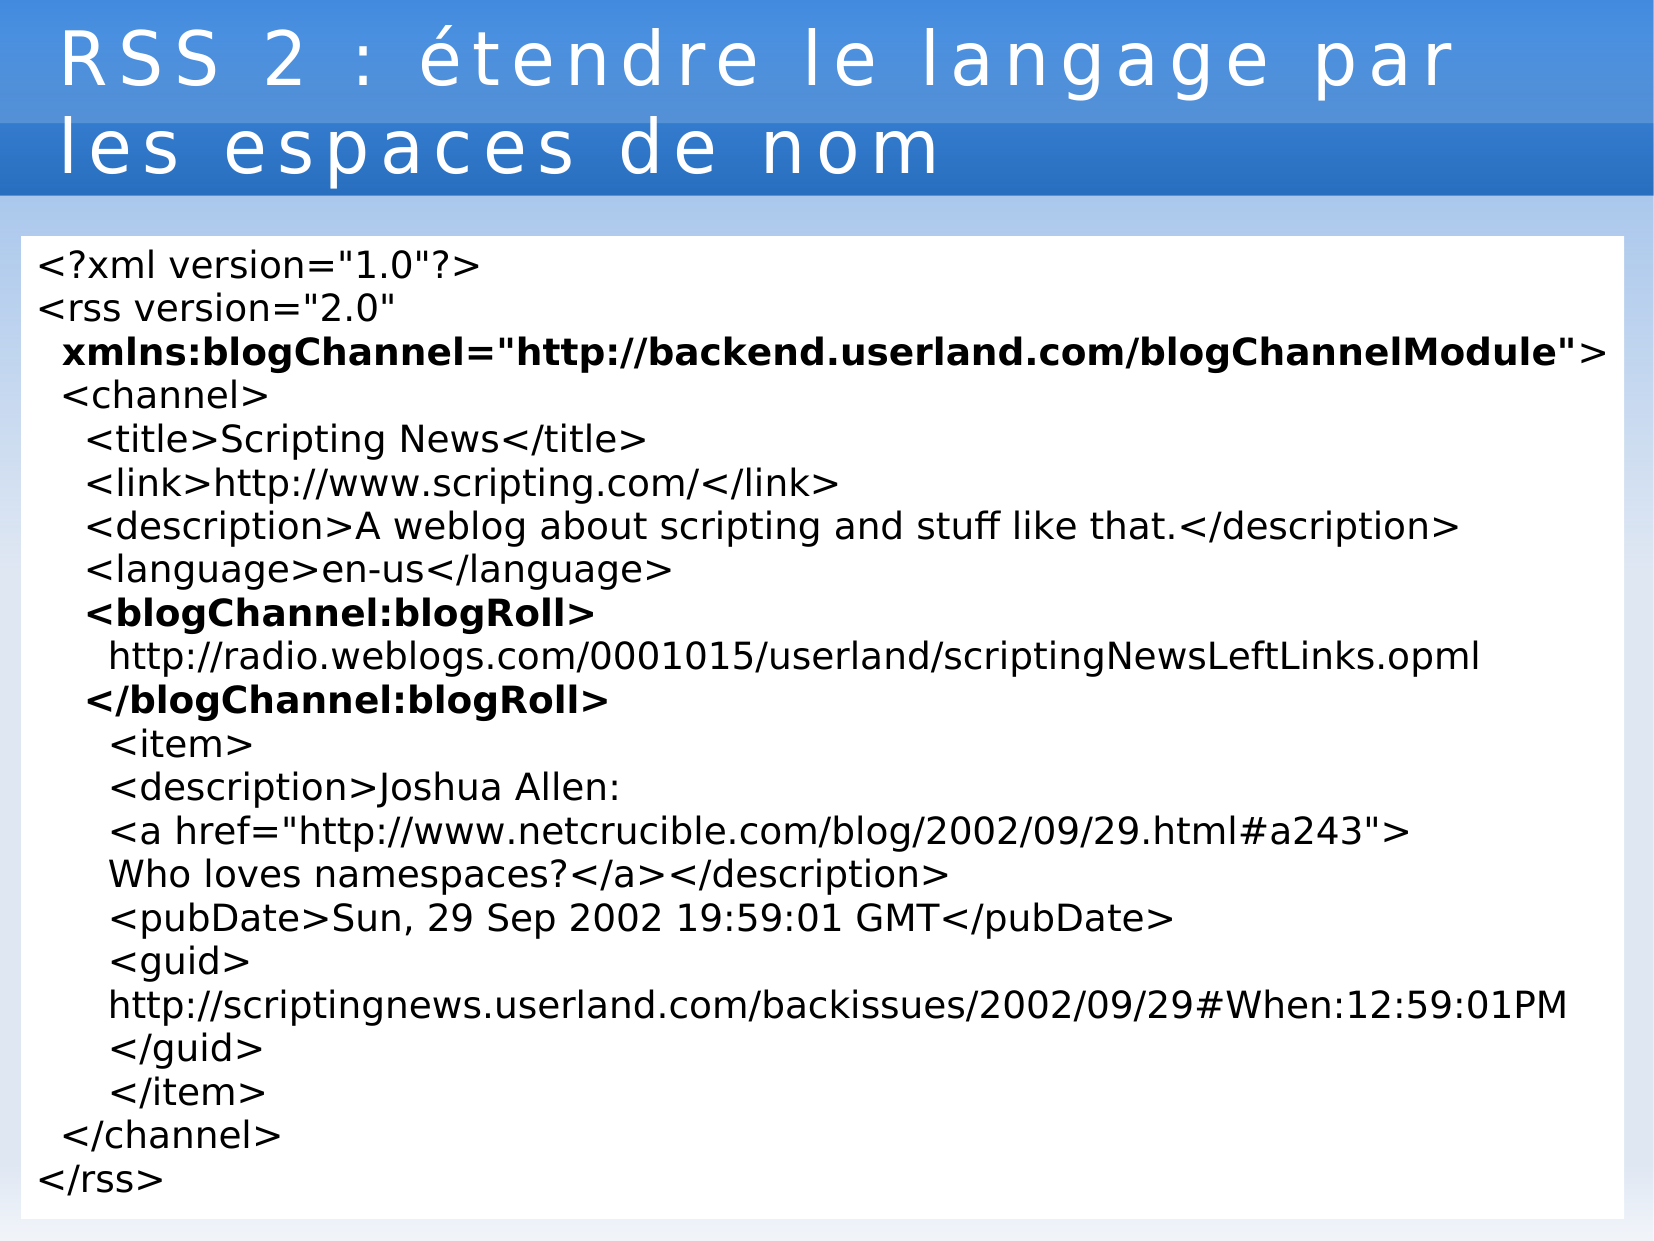

# RSS 2 : étendre le langage par les espaces de nom
<?xml version="1.0"?>
<rss version="2.0"
 xmlns:blogChannel="http://backend.userland.com/blogChannelModule">
 <channel>
 <title>Scripting News</title>
 <link>http://www.scripting.com/</link>
 <description>A weblog about scripting and stuff like that.</description>
 <language>en-us</language>
 <blogChannel:blogRoll>
 http://radio.weblogs.com/0001015/userland/scriptingNewsLeftLinks.opml
 </blogChannel:blogRoll>
 <item>
 <description>Joshua Allen:
 <a href="http://www.netcrucible.com/blog/2002/09/29.html#a243">
 Who loves namespaces?</a></description>
 <pubDate>Sun, 29 Sep 2002 19:59:01 GMT</pubDate>
 <guid>
 http://scriptingnews.userland.com/backissues/2002/09/29#When:12:59:01PM
 </guid>
 </item>
 </channel>
</rss>